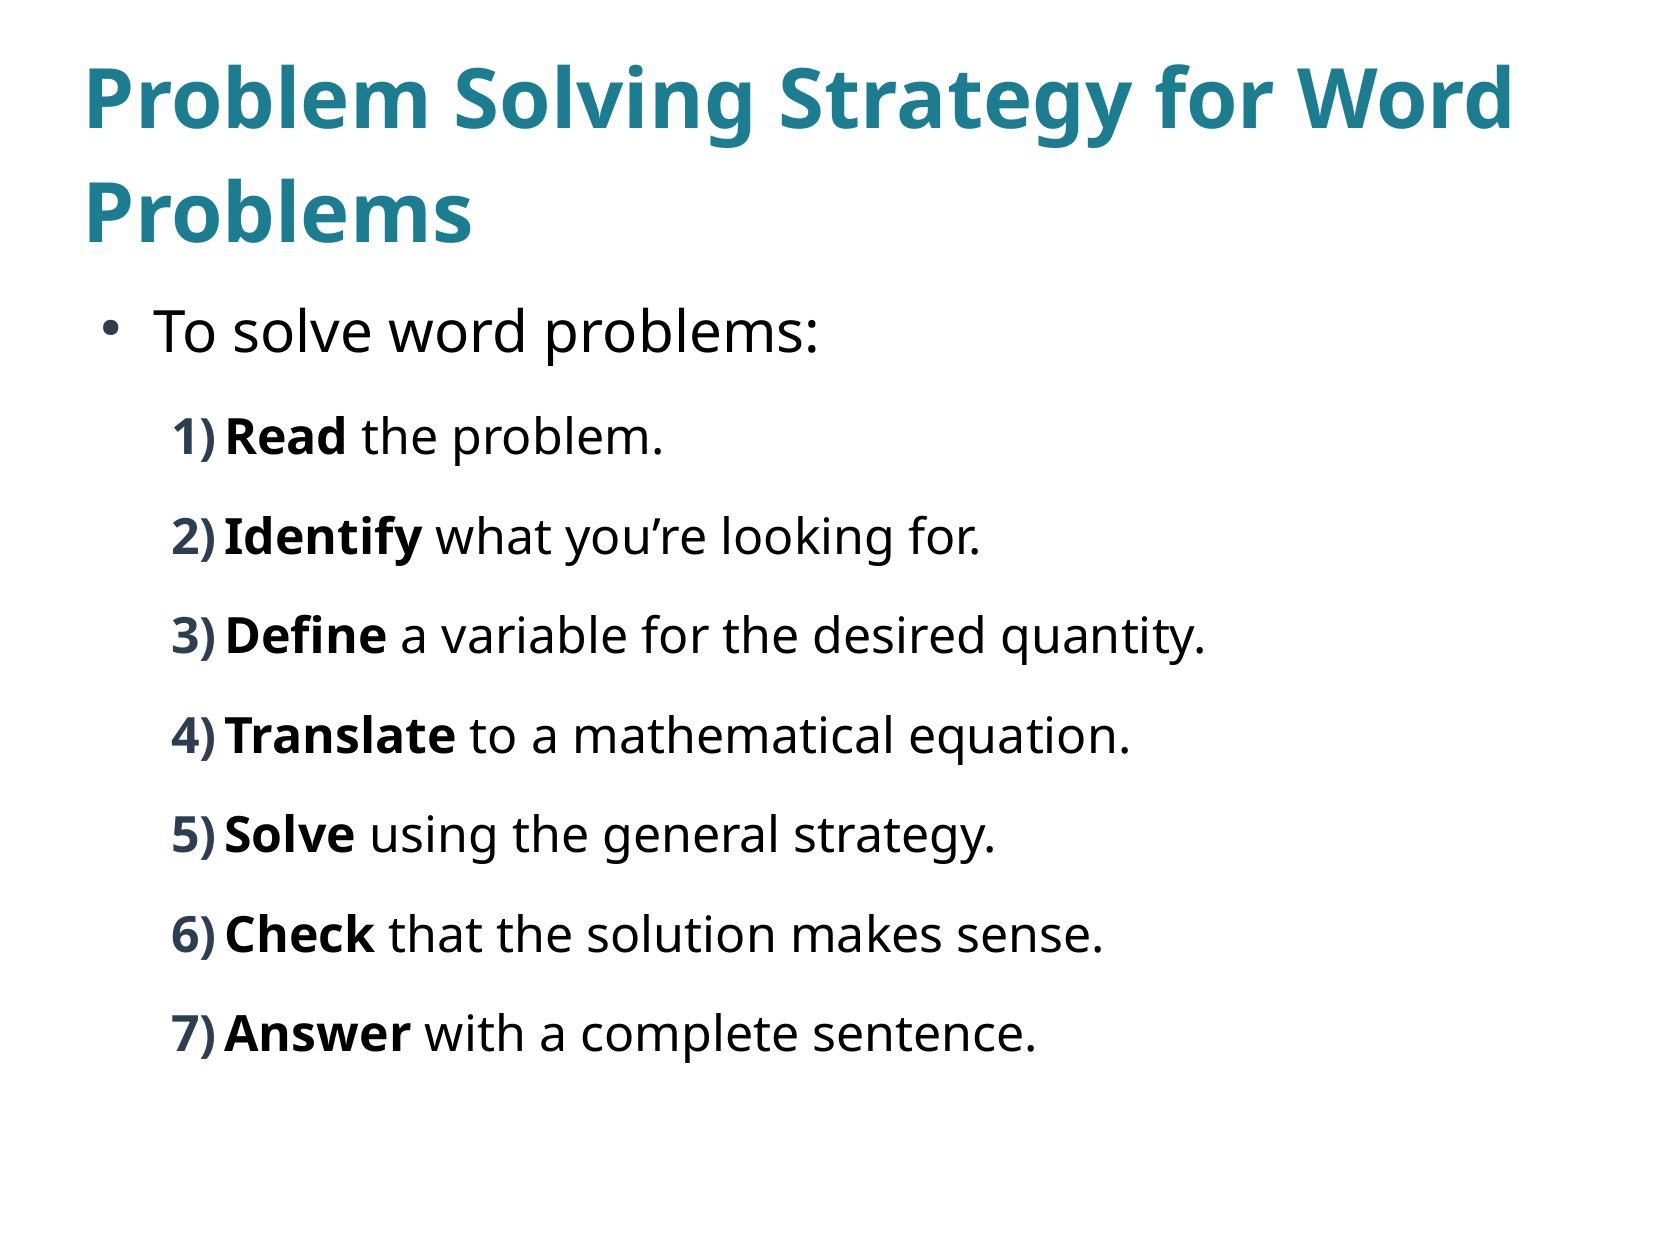

# Problem Solving Strategy for Word Problems
To solve word problems:
Read the problem.
Identify what you’re looking for.
Define a variable for the desired quantity.
Translate to a mathematical equation.
Solve using the general strategy.
Check that the solution makes sense.
Answer with a complete sentence.